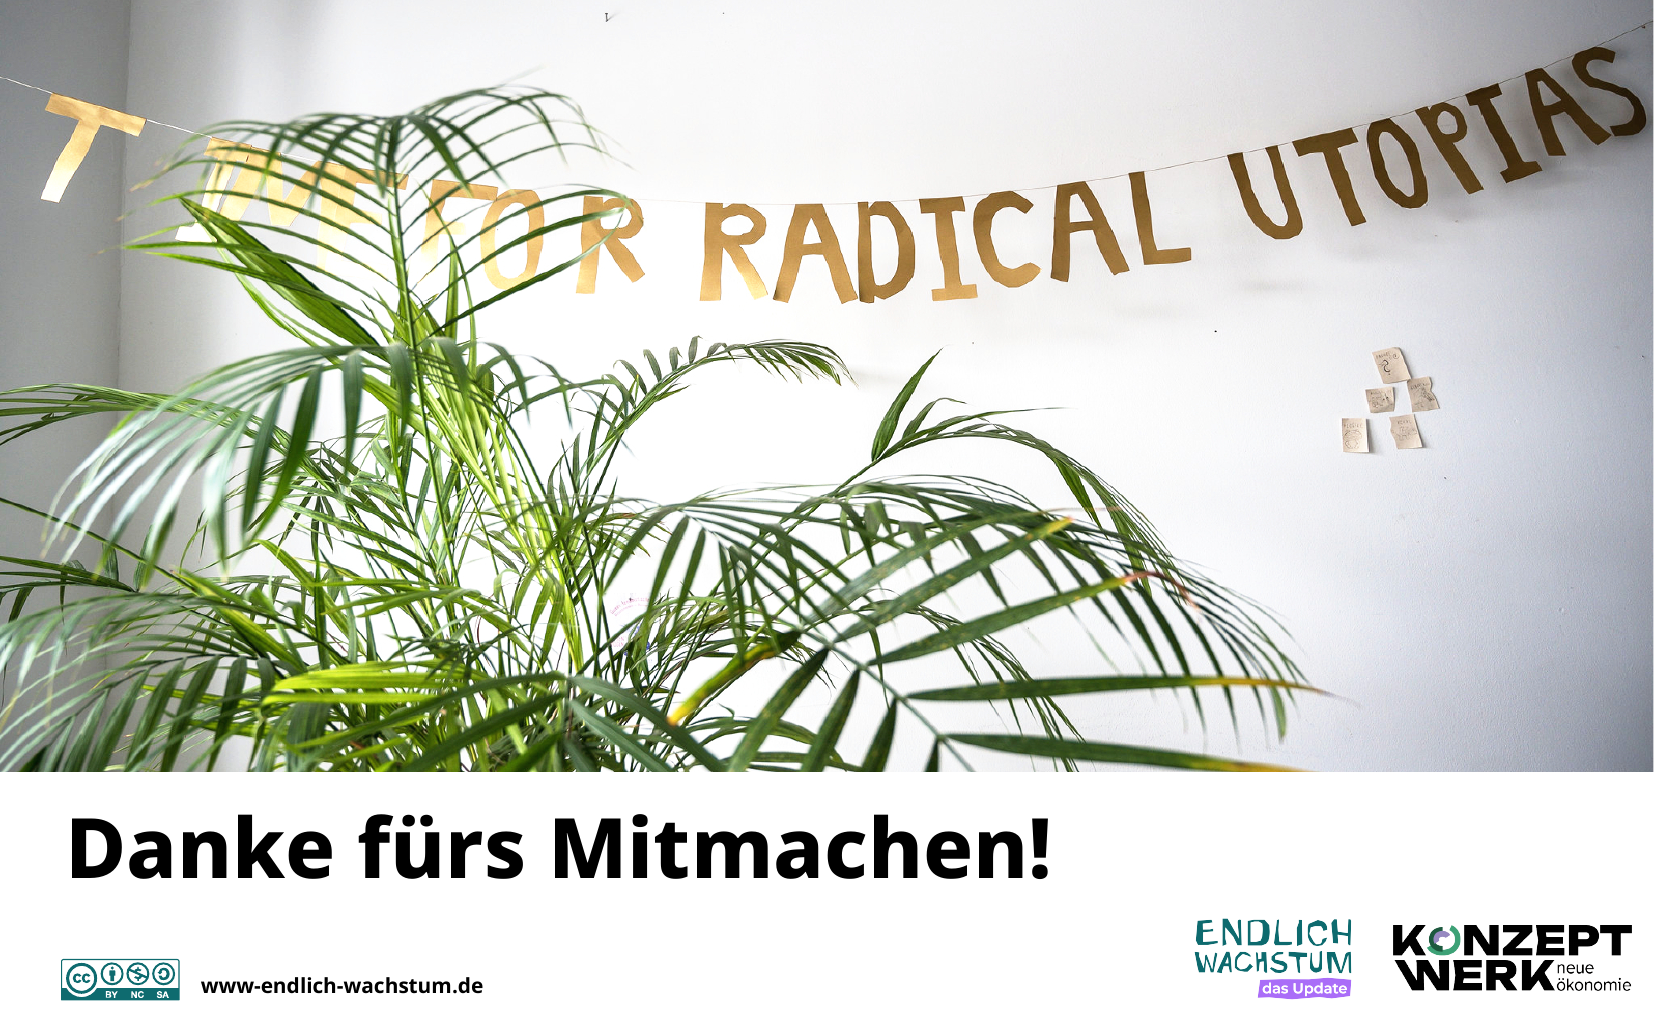

33
Quiz der Klimagerechtigkeit
# Danke fürs Mitmachen!